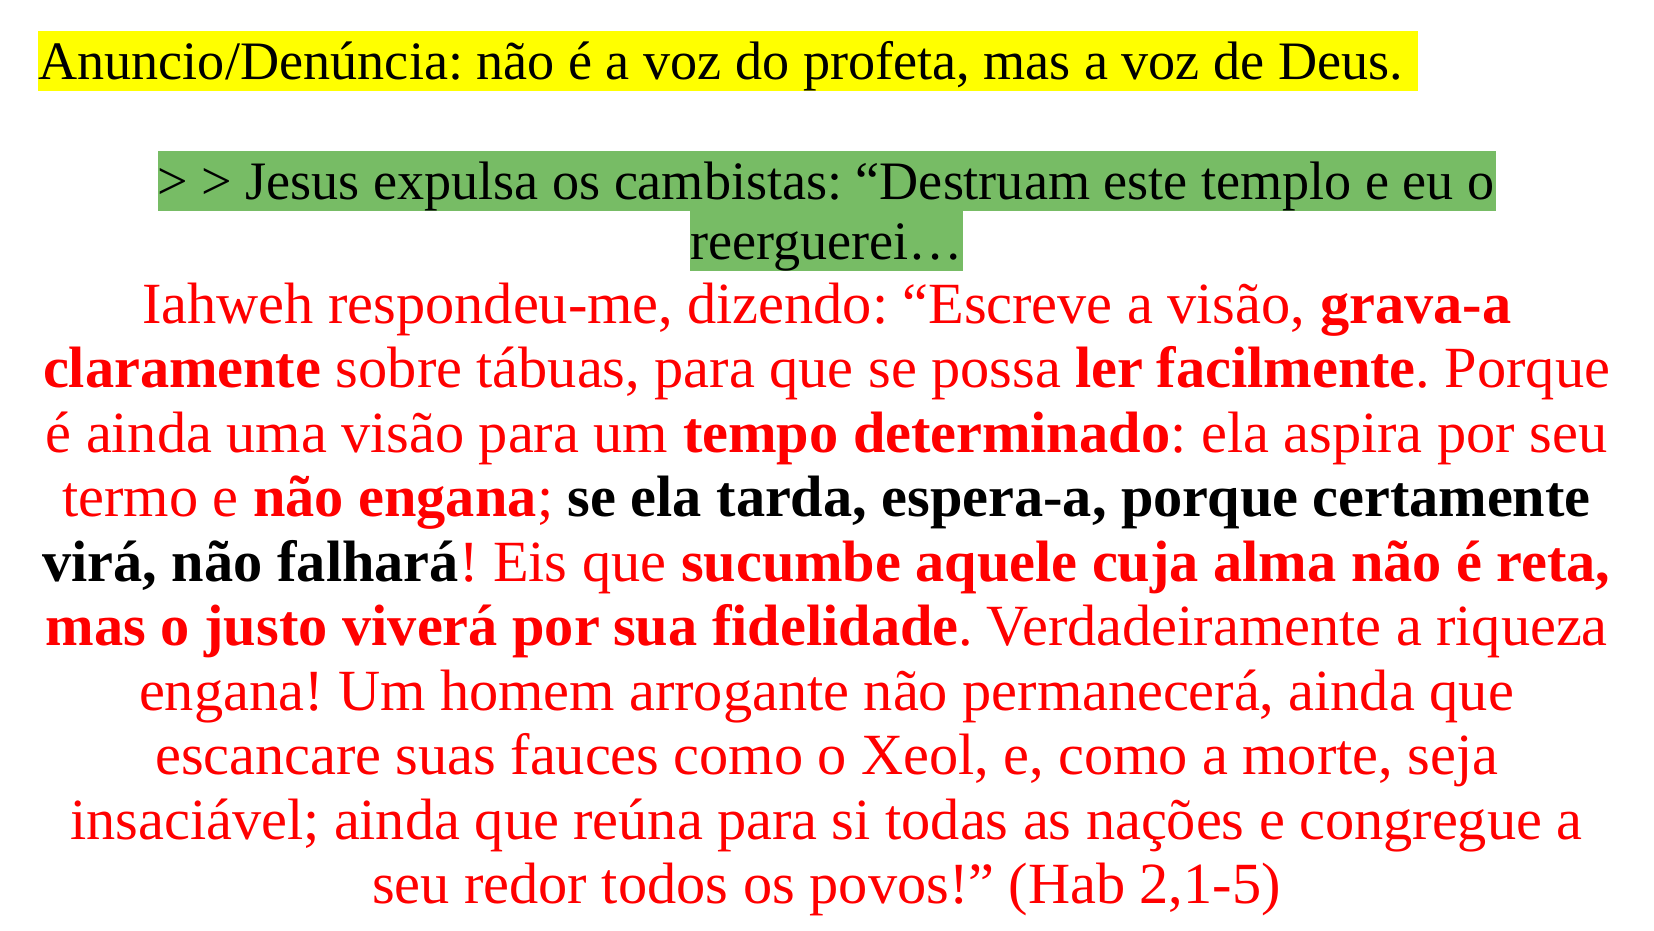

Anuncio/Denúncia: não é a voz do profeta, mas a voz de Deus.
> > Jesus expulsa os cambistas: “Destruam este templo e eu o reerguerei…
Iahweh respondeu-me, dizendo: “Escreve a visão, grava-a claramente sobre tábuas, para que se possa ler facilmente. Porque é ainda uma visão para um tempo determinado: ela aspira por seu termo e não engana; se ela tarda, espera-a, porque certamente virá, não falhará! Eis que sucumbe aquele cuja alma não é reta, mas o justo viverá por sua fidelidade. Verdadeiramente a riqueza engana! Um homem arrogante não permanecerá, ainda que escancare suas fauces como o Xeol, e, como a morte, seja insaciável; ainda que reúna para si todas as nações e congregue a seu redor todos os povos!” (Hab 2,1-5)